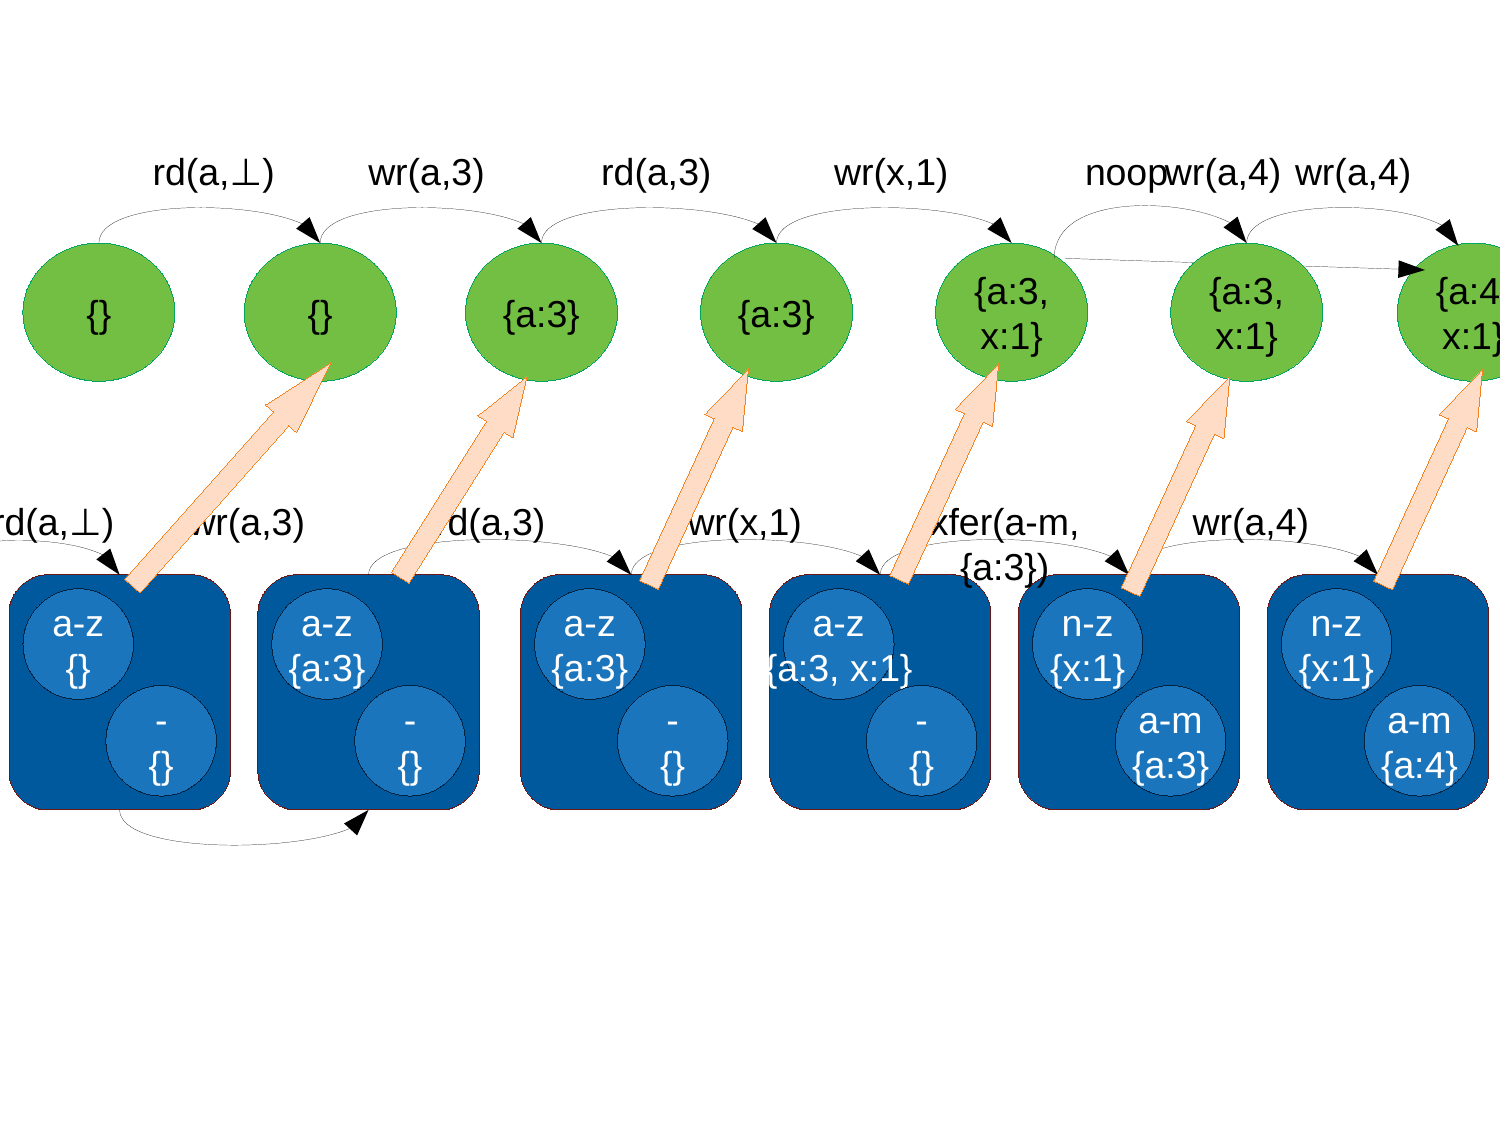

rd(a,⊥)
wr(a,3)
rd(a,3)
wr(x,1)
{}
{}
{a:3}
{a:3}
{a:3,
x:1}
noop
wr(a,4)
{a:3,
x:1}
wr(a,4)
{a:4,
x:1}
rd(a,⊥)
wr(a,3)
rd(a,3)
wr(x,1)
xfer(a-m, {a:3})
wr(a,4)
a-z
{}
a-z
{a:3}
a-z
{a:3}
a-z
{a:3, x:1}
n-z
{x:1}
n-z
{x:1}
-
{}
-
{}
-
{}
-
{}
a-m
{a:3}
a-m
{a:4}